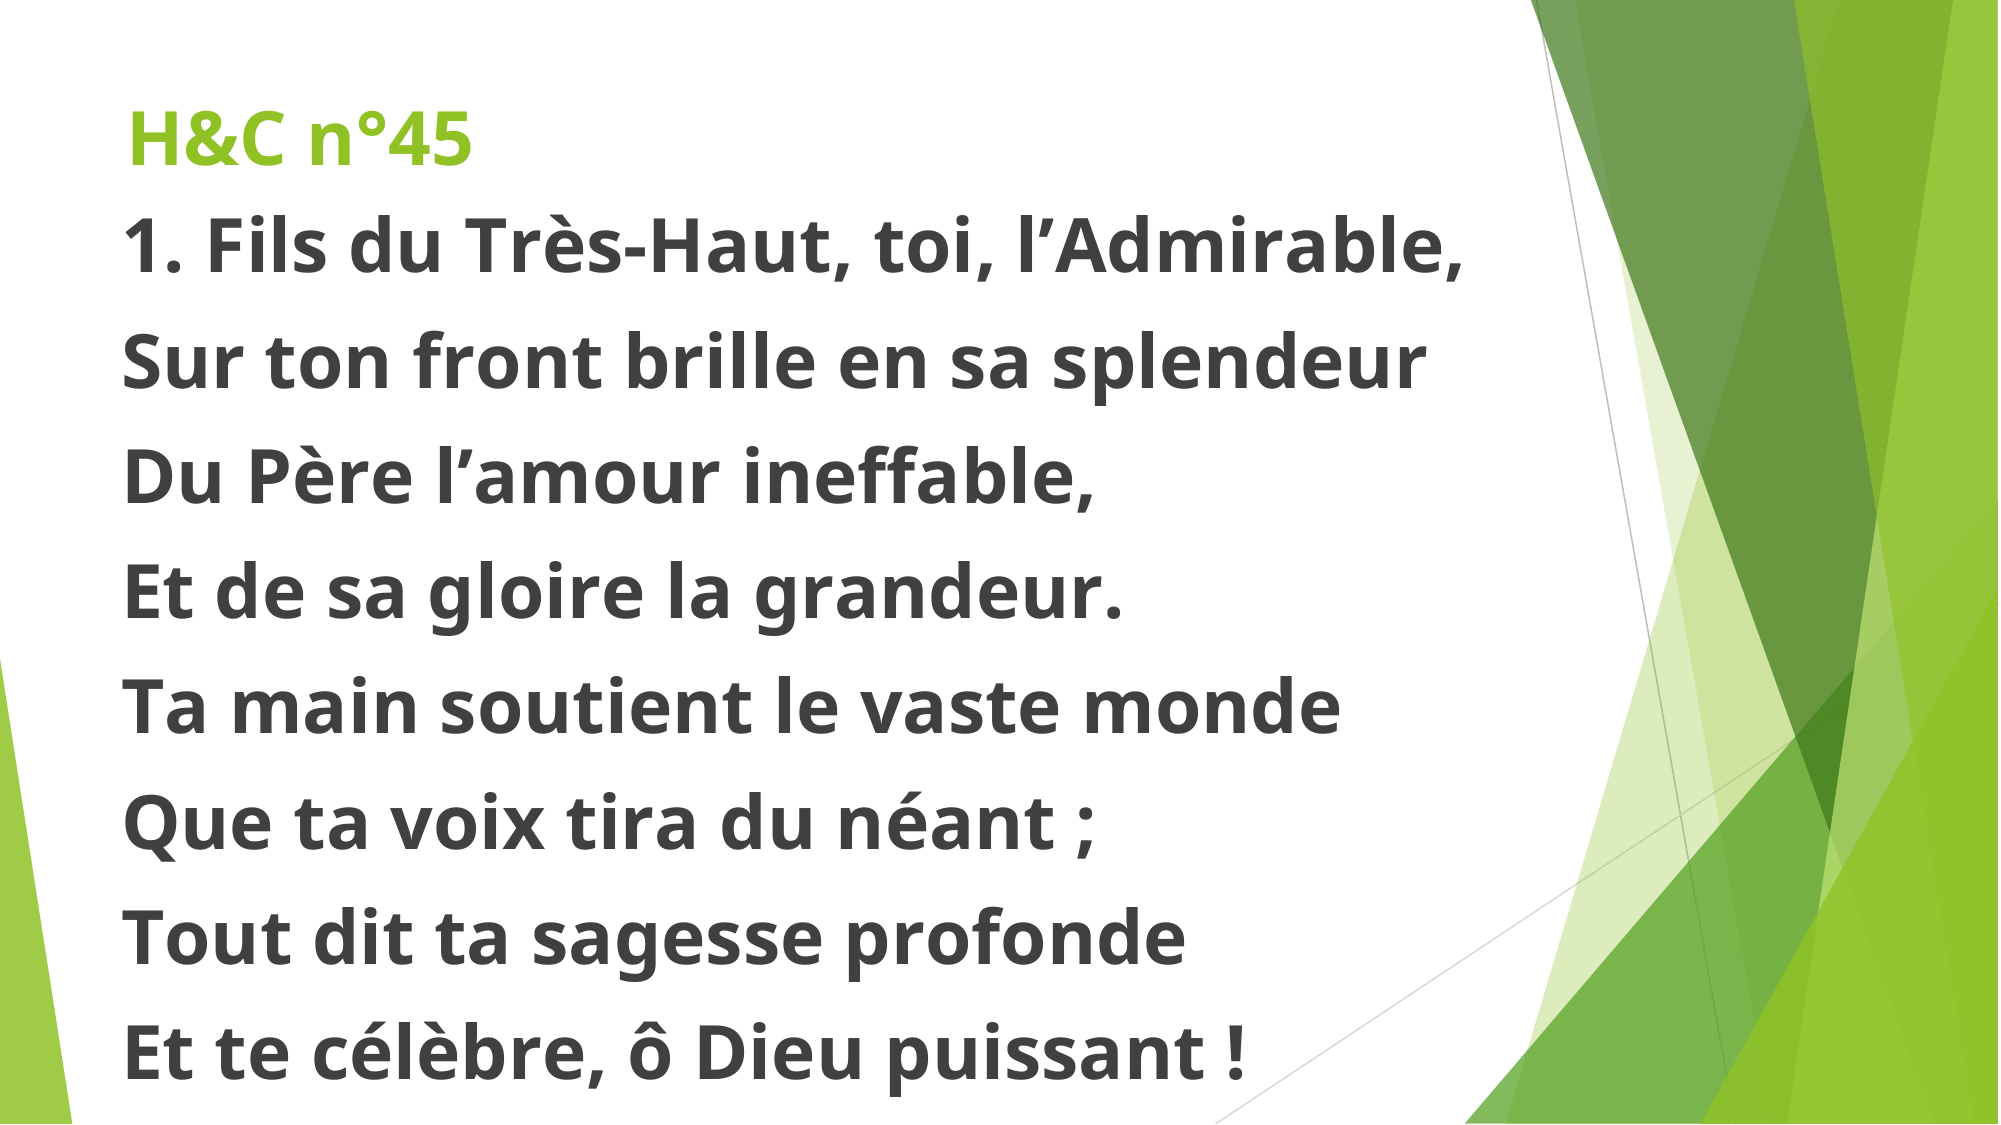

H&C n°45
1. Fils du Très-Haut, toi, l’Admirable,
Sur ton front brille en sa splendeur
Du Père l’amour ineffable,
Et de sa gloire la grandeur.
Ta main soutient le vaste monde
Que ta voix tira du néant ;
Tout dit ta sagesse profonde
Et te célèbre, ô Dieu puissant !